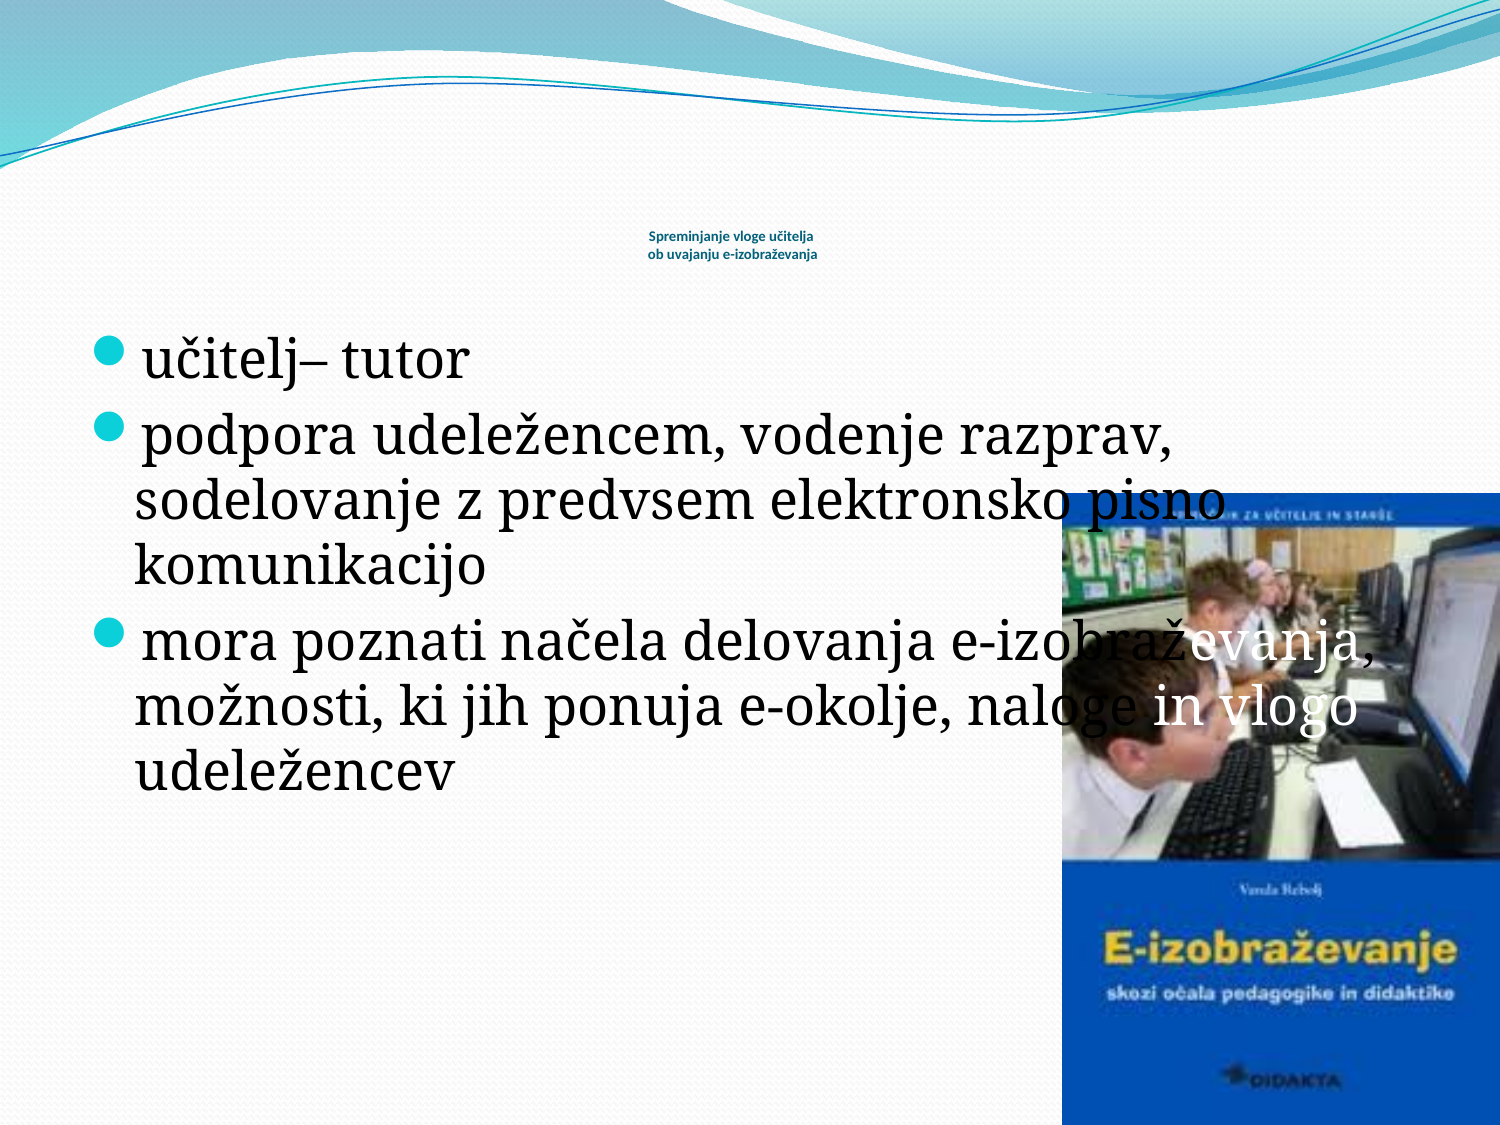

# Spreminjanje vloge učitelja ob uvajanju e-izobraževanja
učitelj– tutor
podpora udeležencem, vodenje razprav, sodelovanje z predvsem elektronsko pisno komunikacijo
mora poznati načela delovanja e-izobraževanja, možnosti, ki jih ponuja e-okolje, naloge in vlogo udeležencev